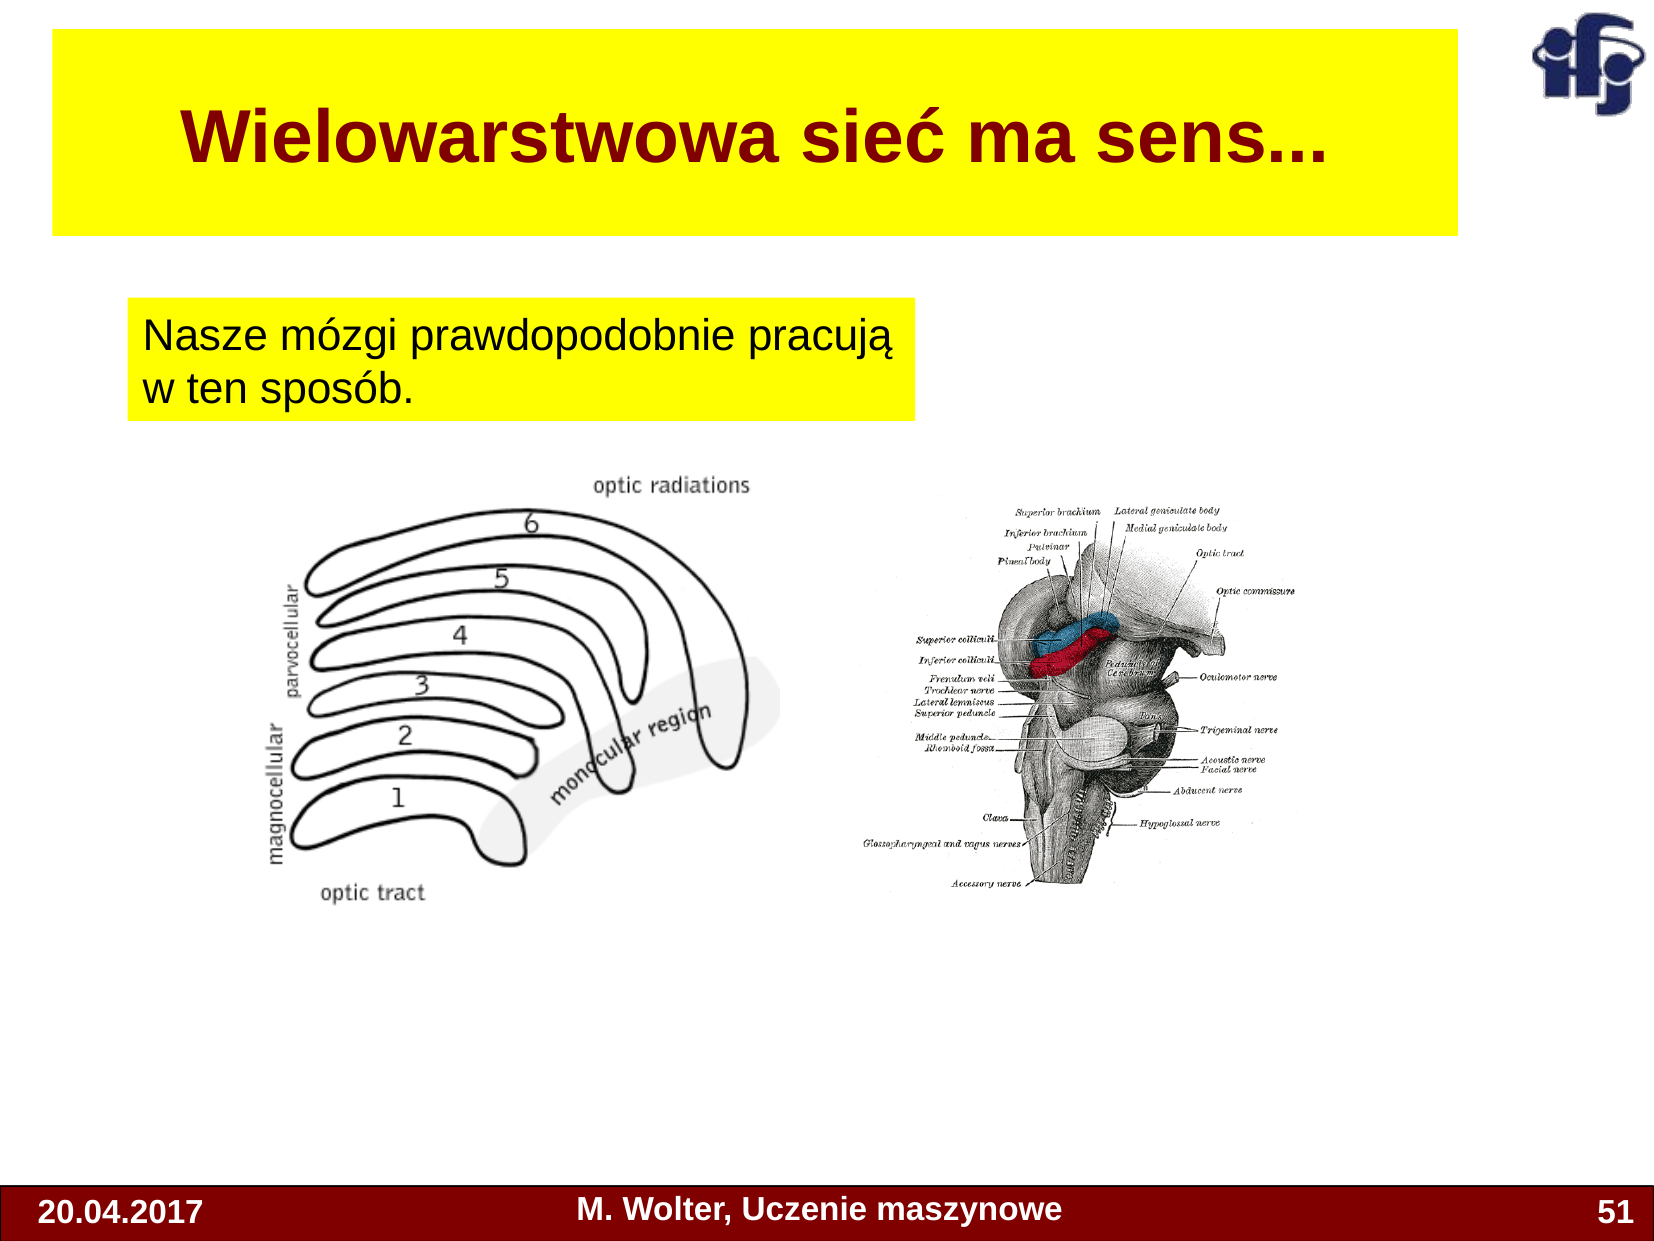

# Wielowarstwowa sieć ma sens...
Nasze mózgi prawdopodobnie pracują w ten sposób.